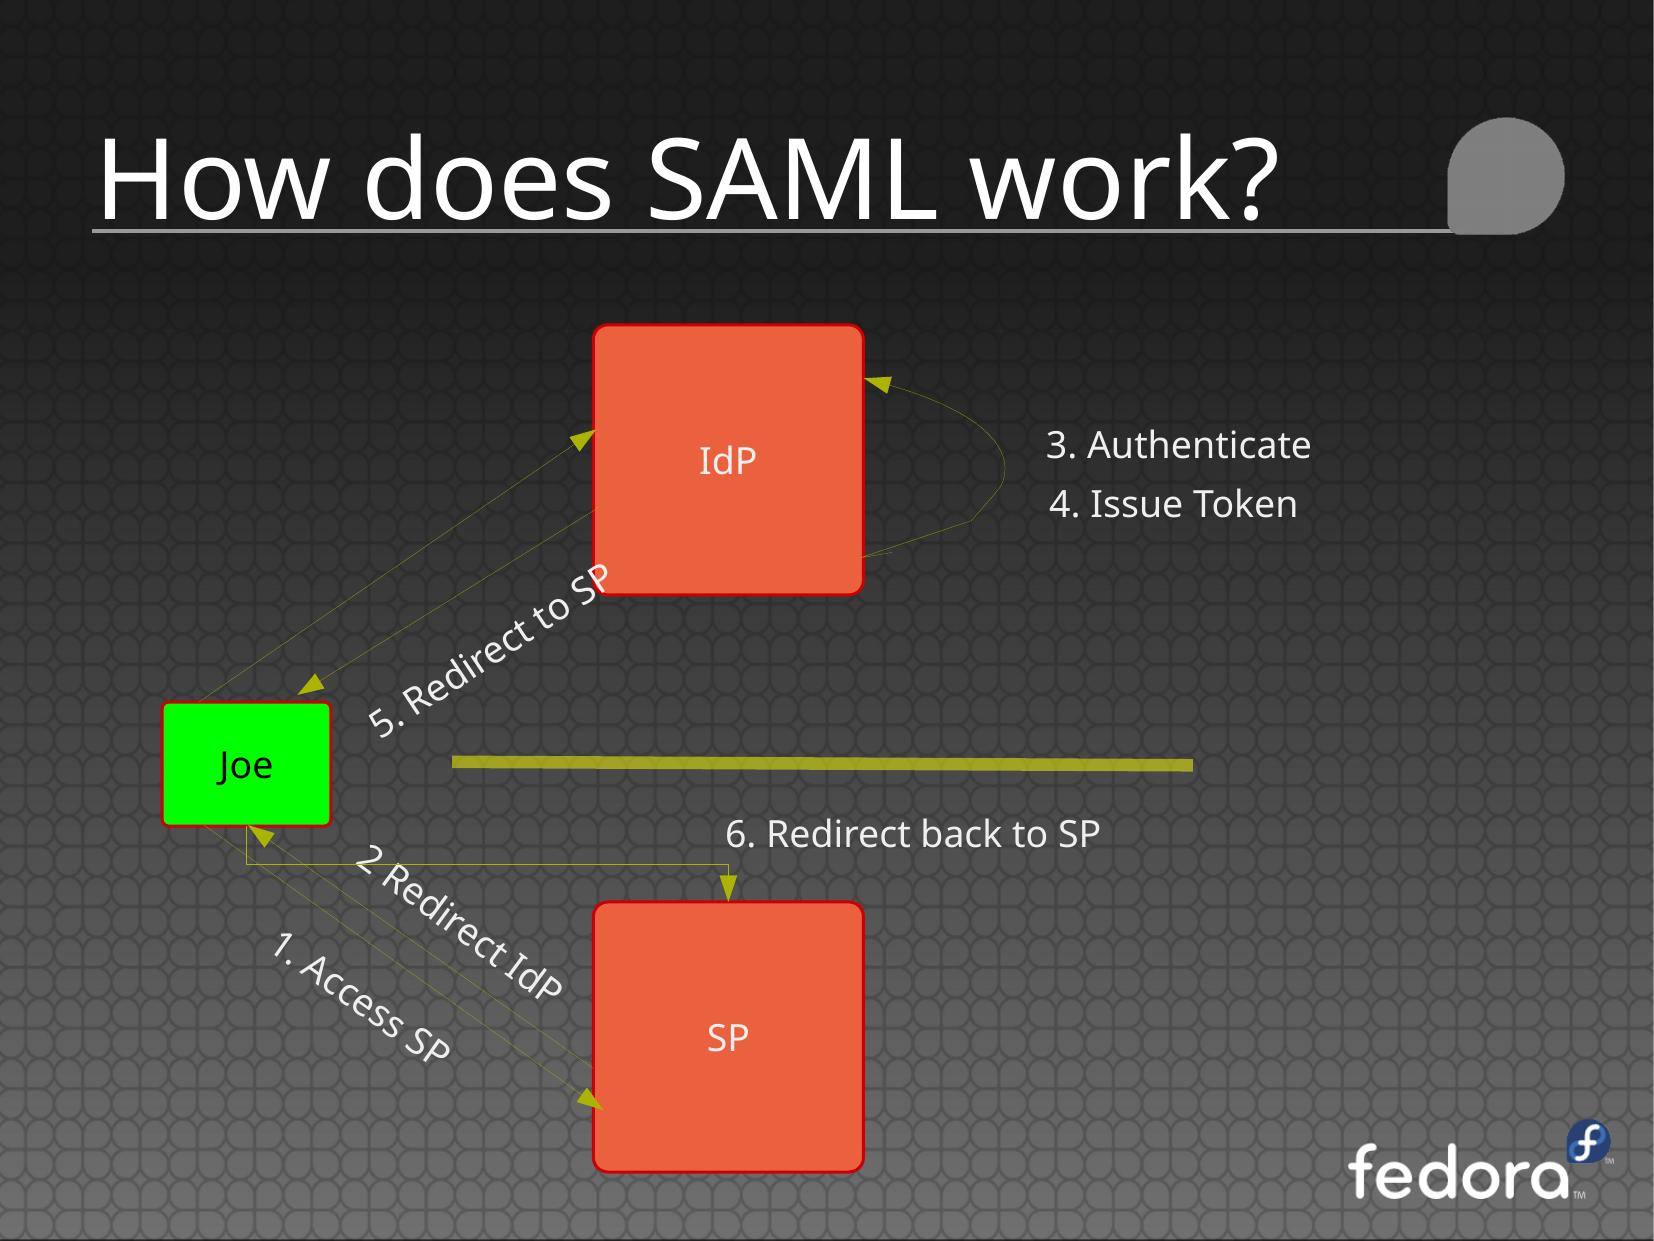

# How does SAML work?
IdP
3. Authenticate
4. Issue Token
 5. Redirect to SP
Joe
6. Redirect back to SP
SP
2 Redirect IdP
1. Access SP